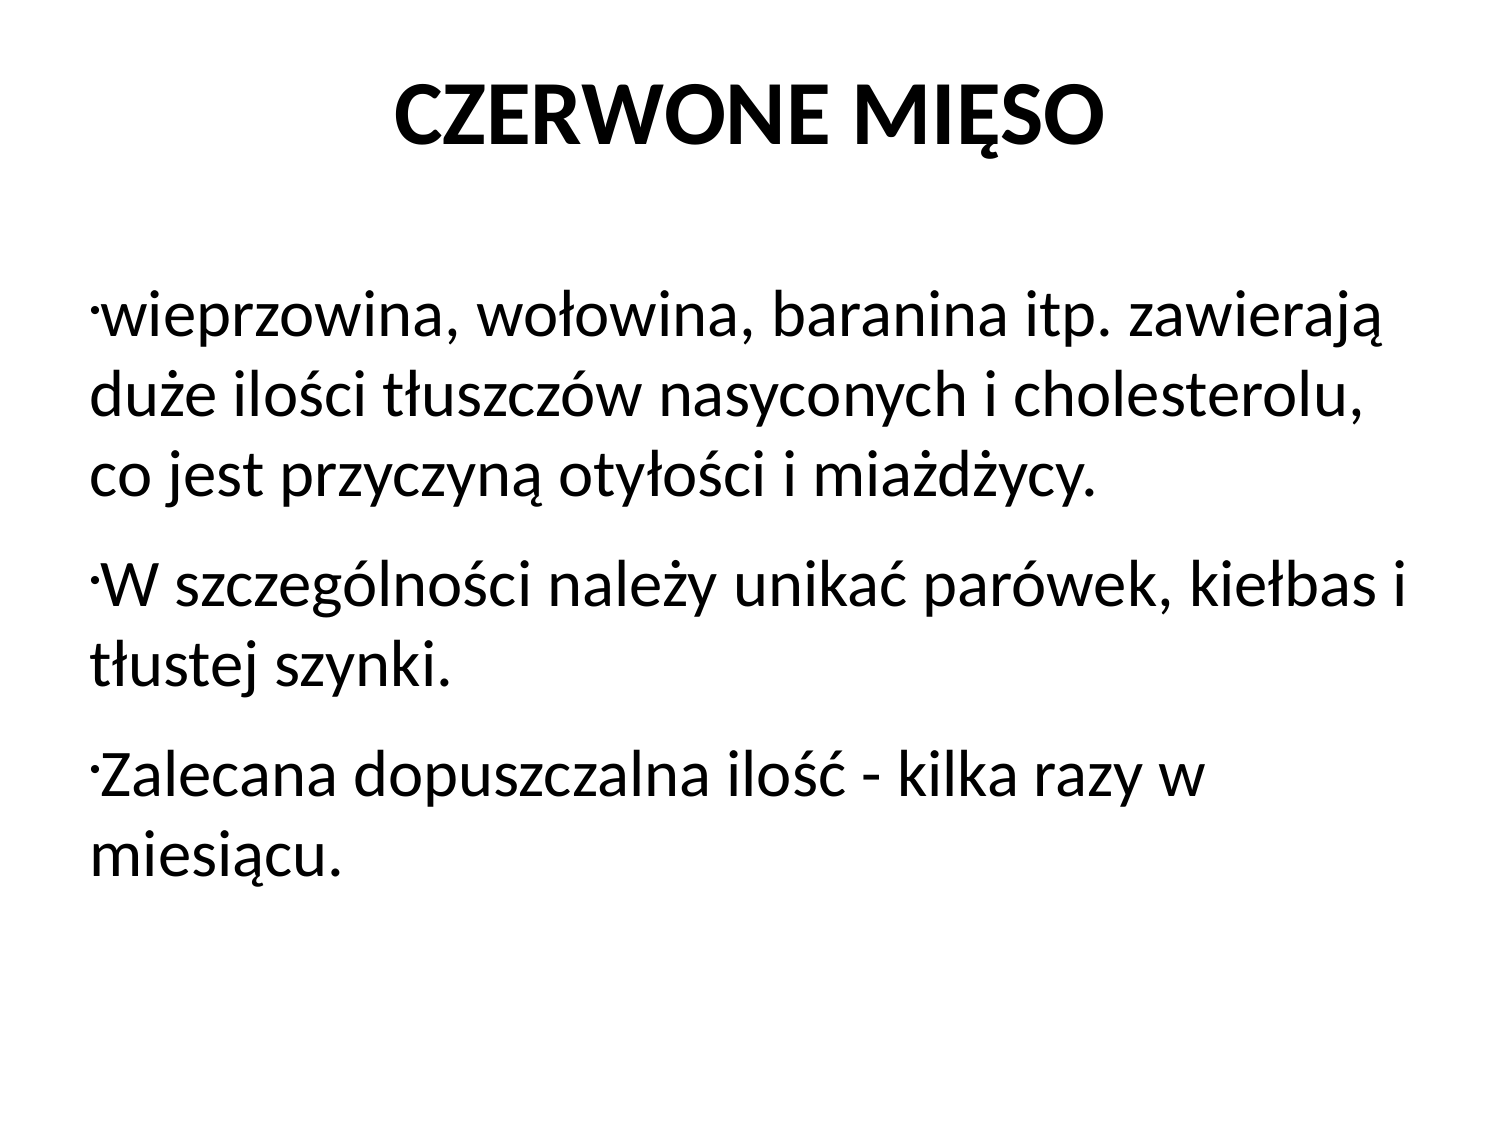

# CZERWONE MIĘSO
wieprzowina, wołowina, baranina itp. zawierają duże ilości tłuszczów nasyconych i cholesterolu, co jest przyczyną otyłości i miażdżycy.
W szczególności należy unikać parówek, kiełbas i tłustej szynki.
Zalecana dopuszczalna ilość - kilka razy w miesiącu.